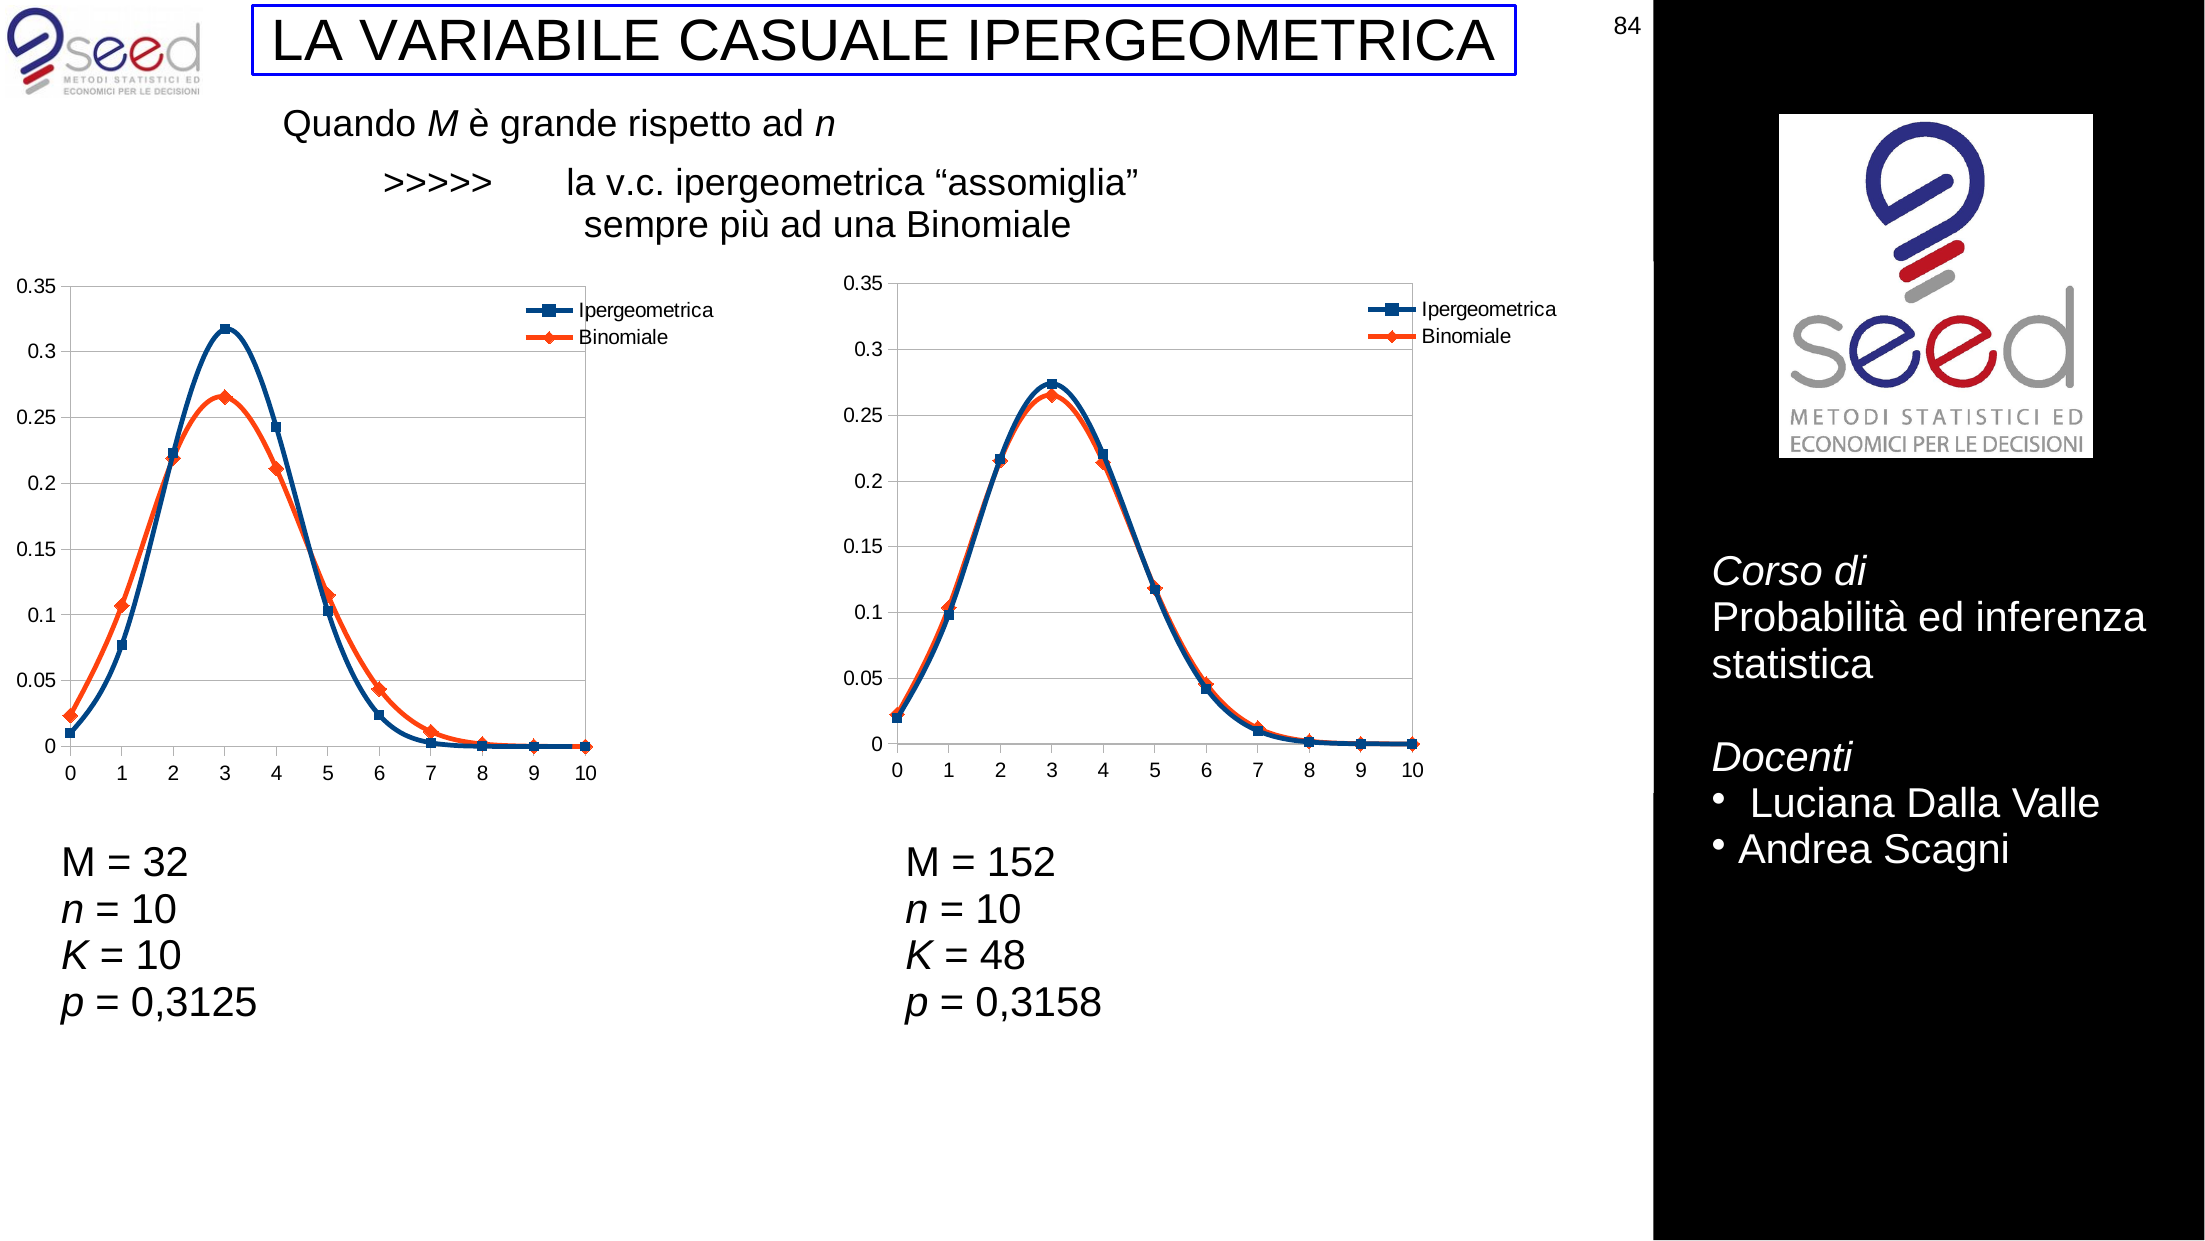

LA VARIABILE CASUALE IPERGEOMETRICA
Quando M è grande rispetto ad n
>>>>> la v.c. ipergeometrica “assomiglia” sempre più ad una Binomiale
### Chart
| Category | Ipergeometrica | Binomiale |
|---|---|---|
### Chart
| Category | Ipergeometrica | Binomiale |
|---|---|---|M = 32
n = 10
K = 10
p = 0,3125
M = 152
n = 10
K = 48
p = 0,3158